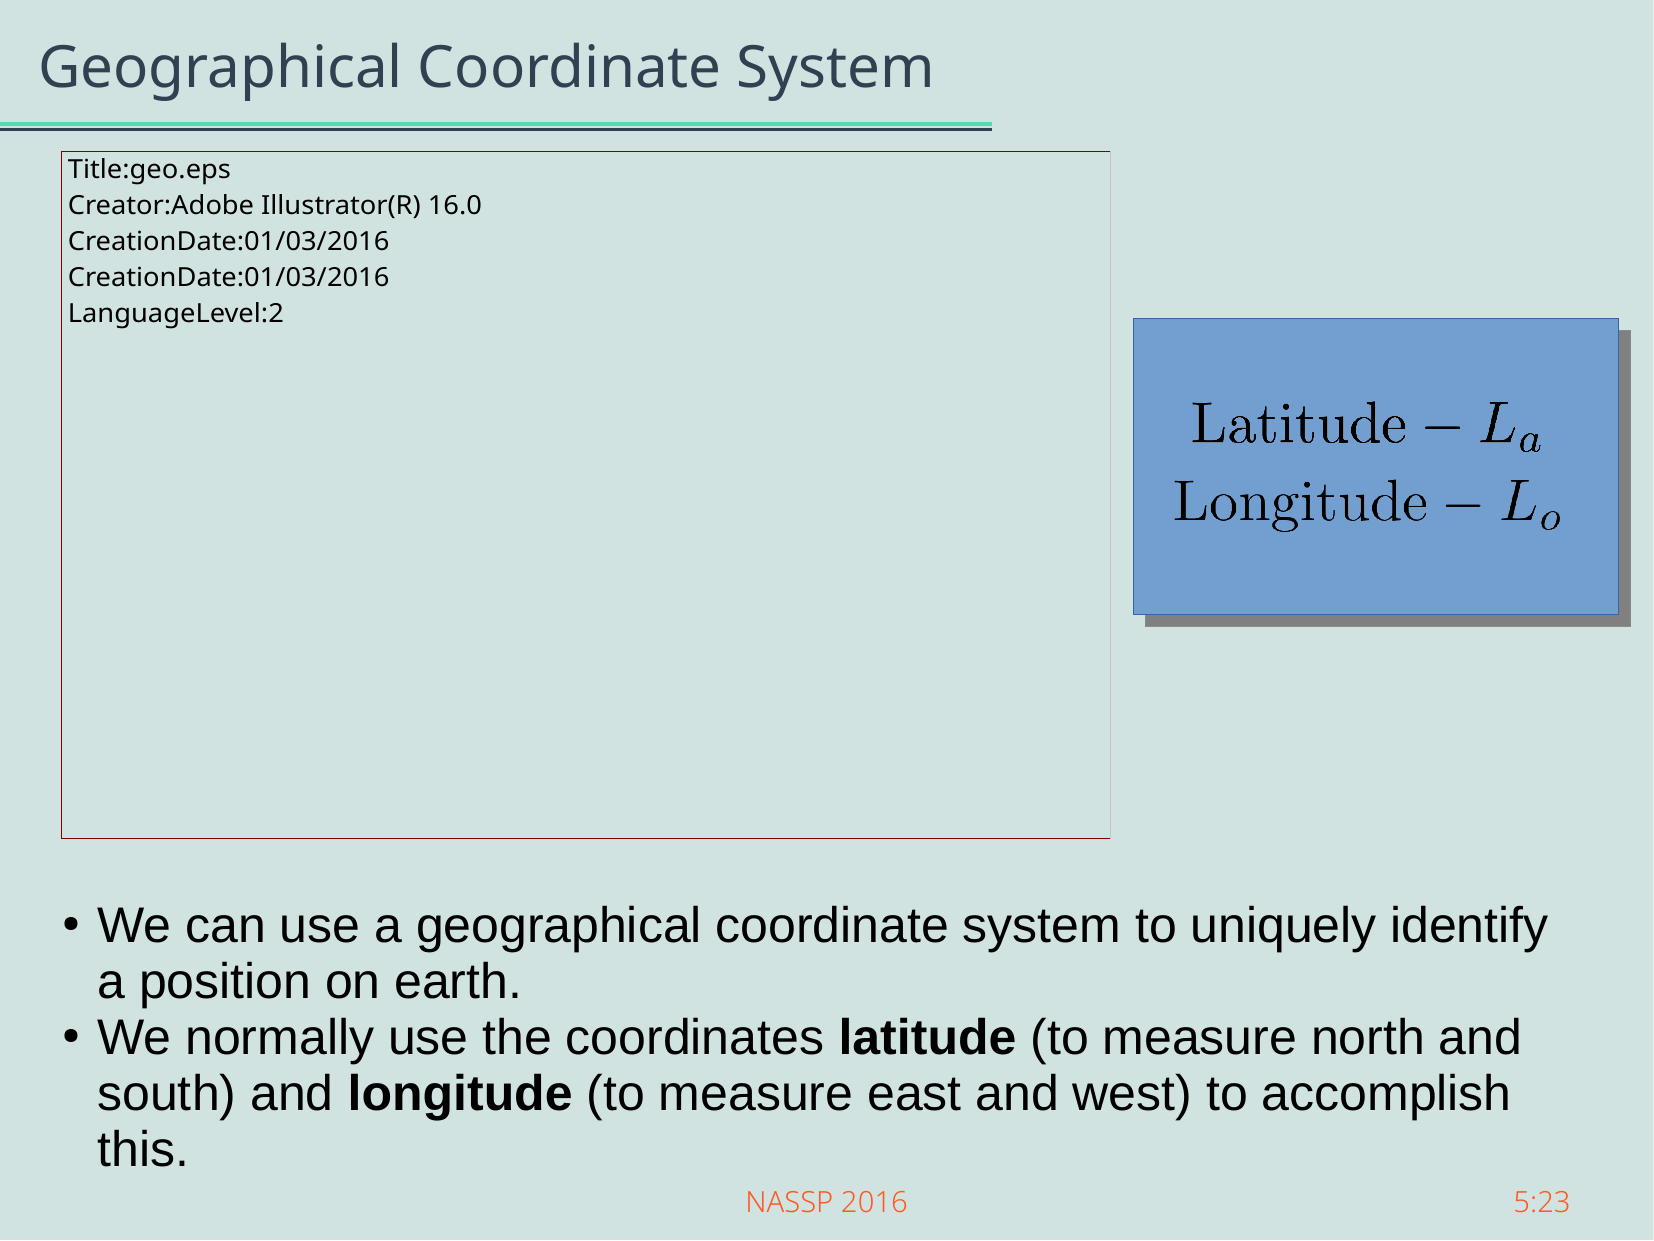

Geographical Coordinate System
We can use a geographical coordinate system to uniquely identify a position on earth.
We normally use the coordinates latitude (to measure north and south) and longitude (to measure east and west) to accomplish this.
NASSP 2016
5